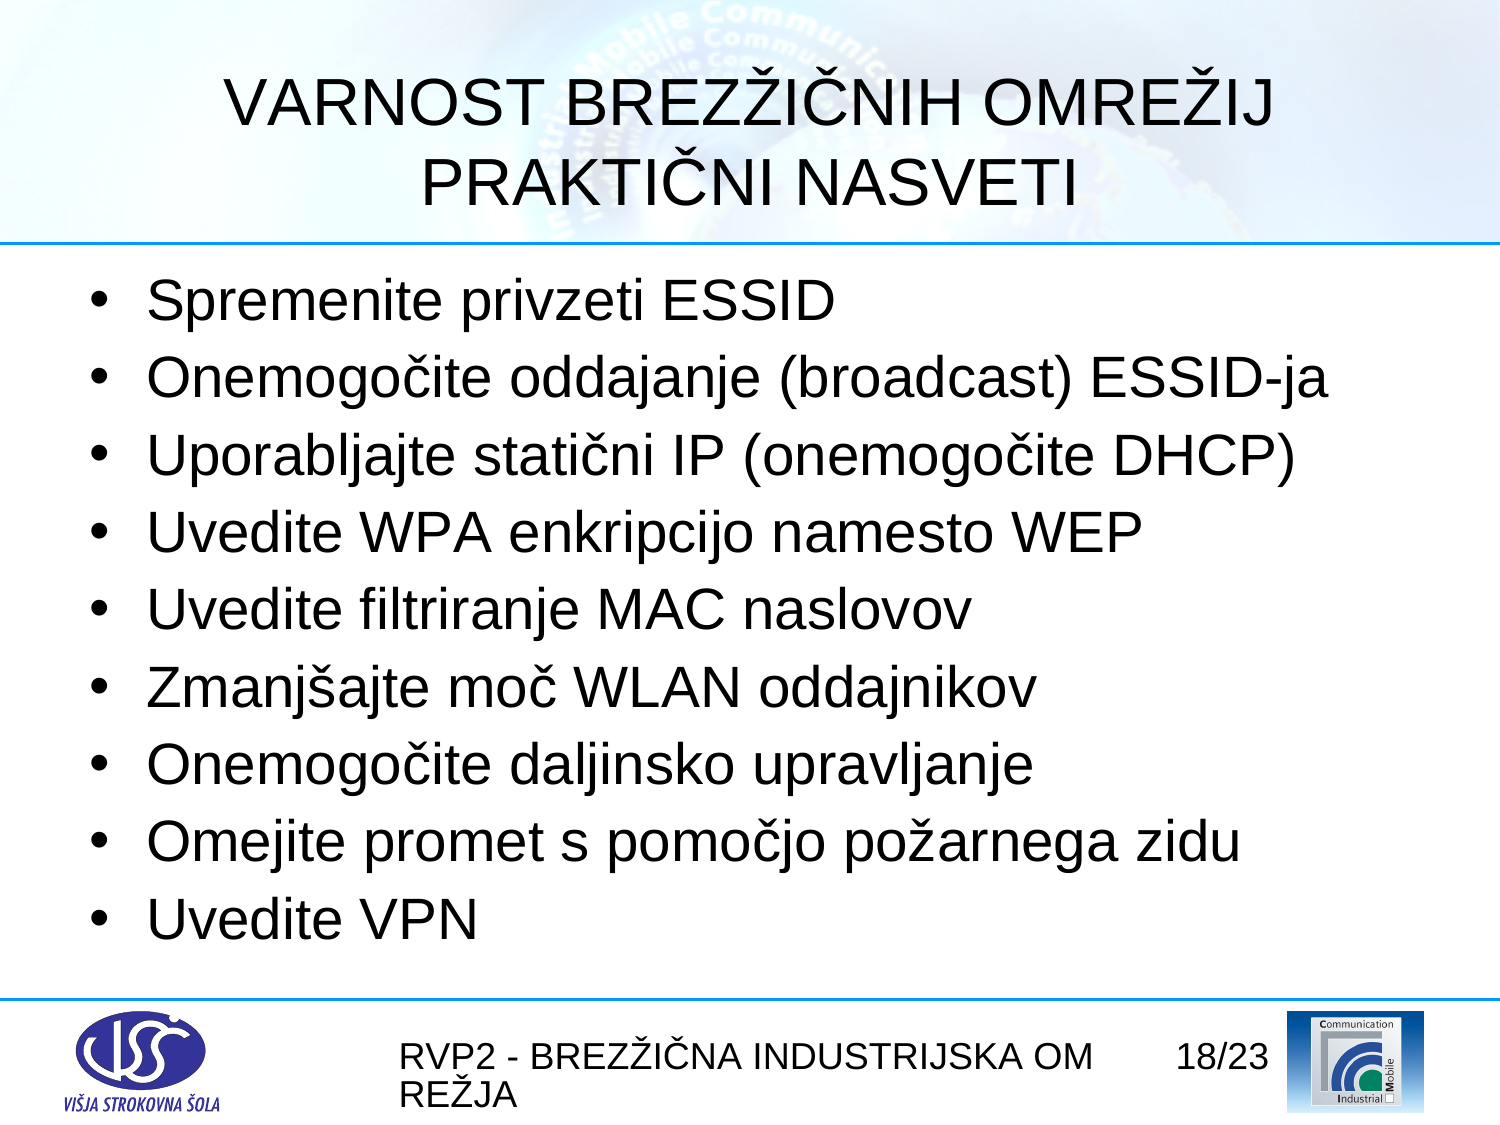

# VARNOST BREZŽIČNIH OMREŽIJ PRAKTIČNI NASVETI
Spremenite privzeti ESSID
Onemogočite oddajanje (broadcast) ESSID-ja
Uporabljajte statični IP (onemogočite DHCP)
Uvedite WPA enkripcijo namesto WEP
Uvedite filtriranje MAC naslovov
Zmanjšajte moč WLAN oddajnikov
Onemogočite daljinsko upravljanje
Omejite promet s pomočjo požarnega zidu
Uvedite VPN
RVP2 - BREZŽIČNA INDUSTRIJSKA OMREŽJA
18